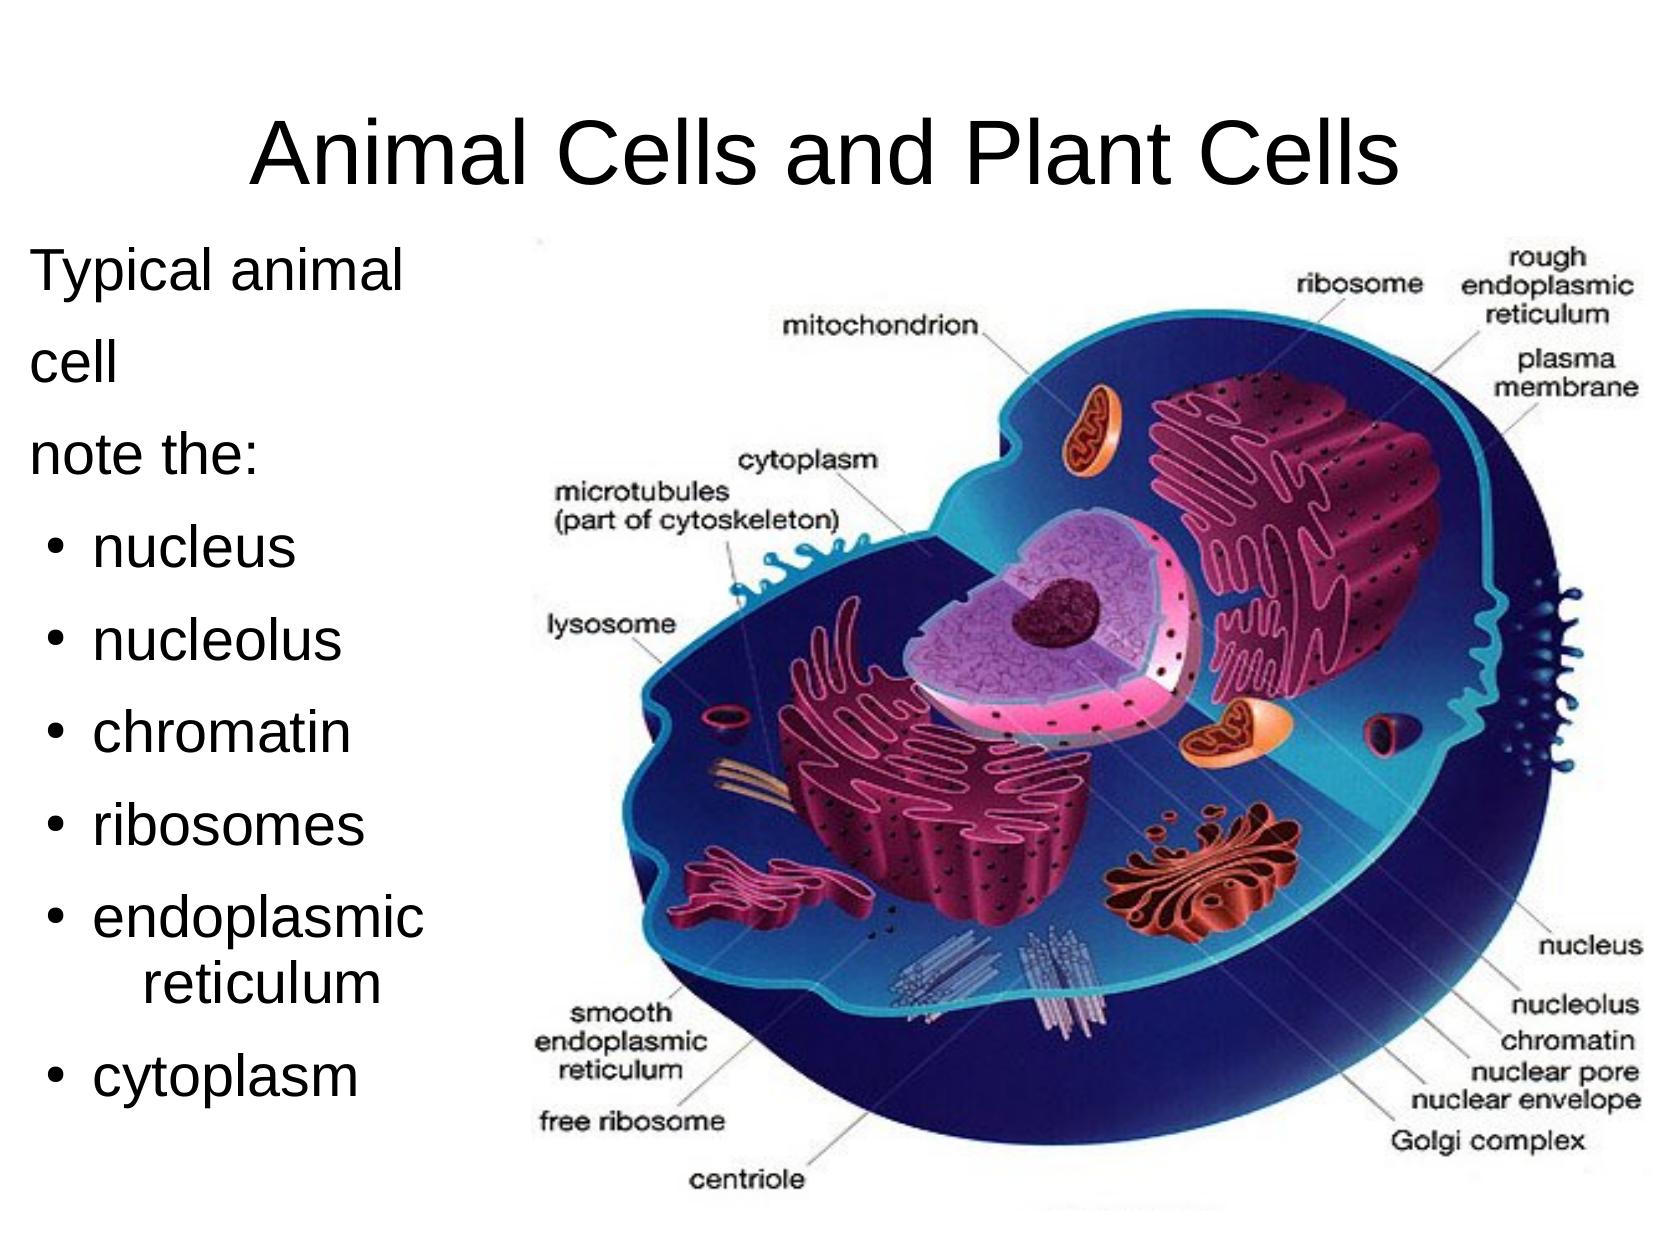

# Animal Cells and Plant Cells
Typical animal
cell
note the:
nucleus
nucleolus
chromatin
ribosomes
endoplasmic reticulum
cytoplasm